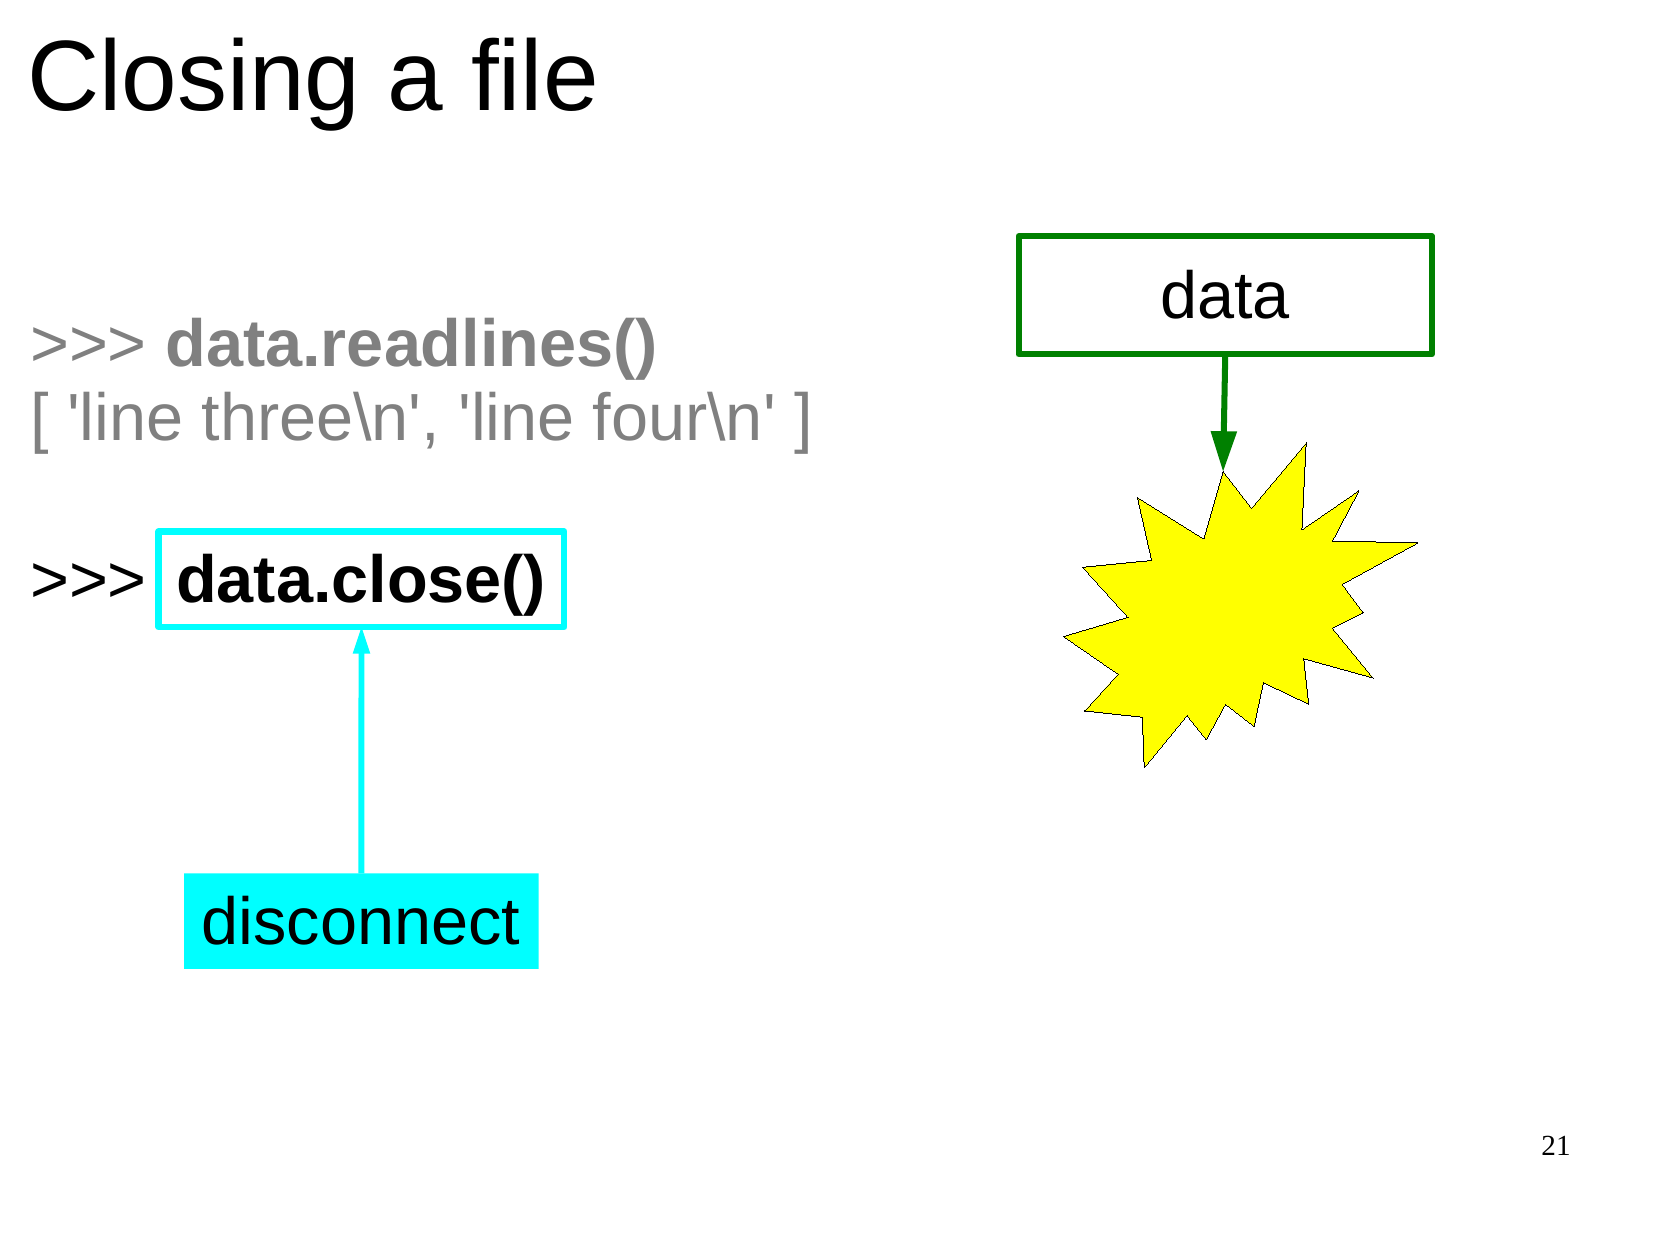

Closing a file
data
>>> data.readlines()
[ 'line three\n', 'line four\n' ]
>>>
data.close()
disconnect
21